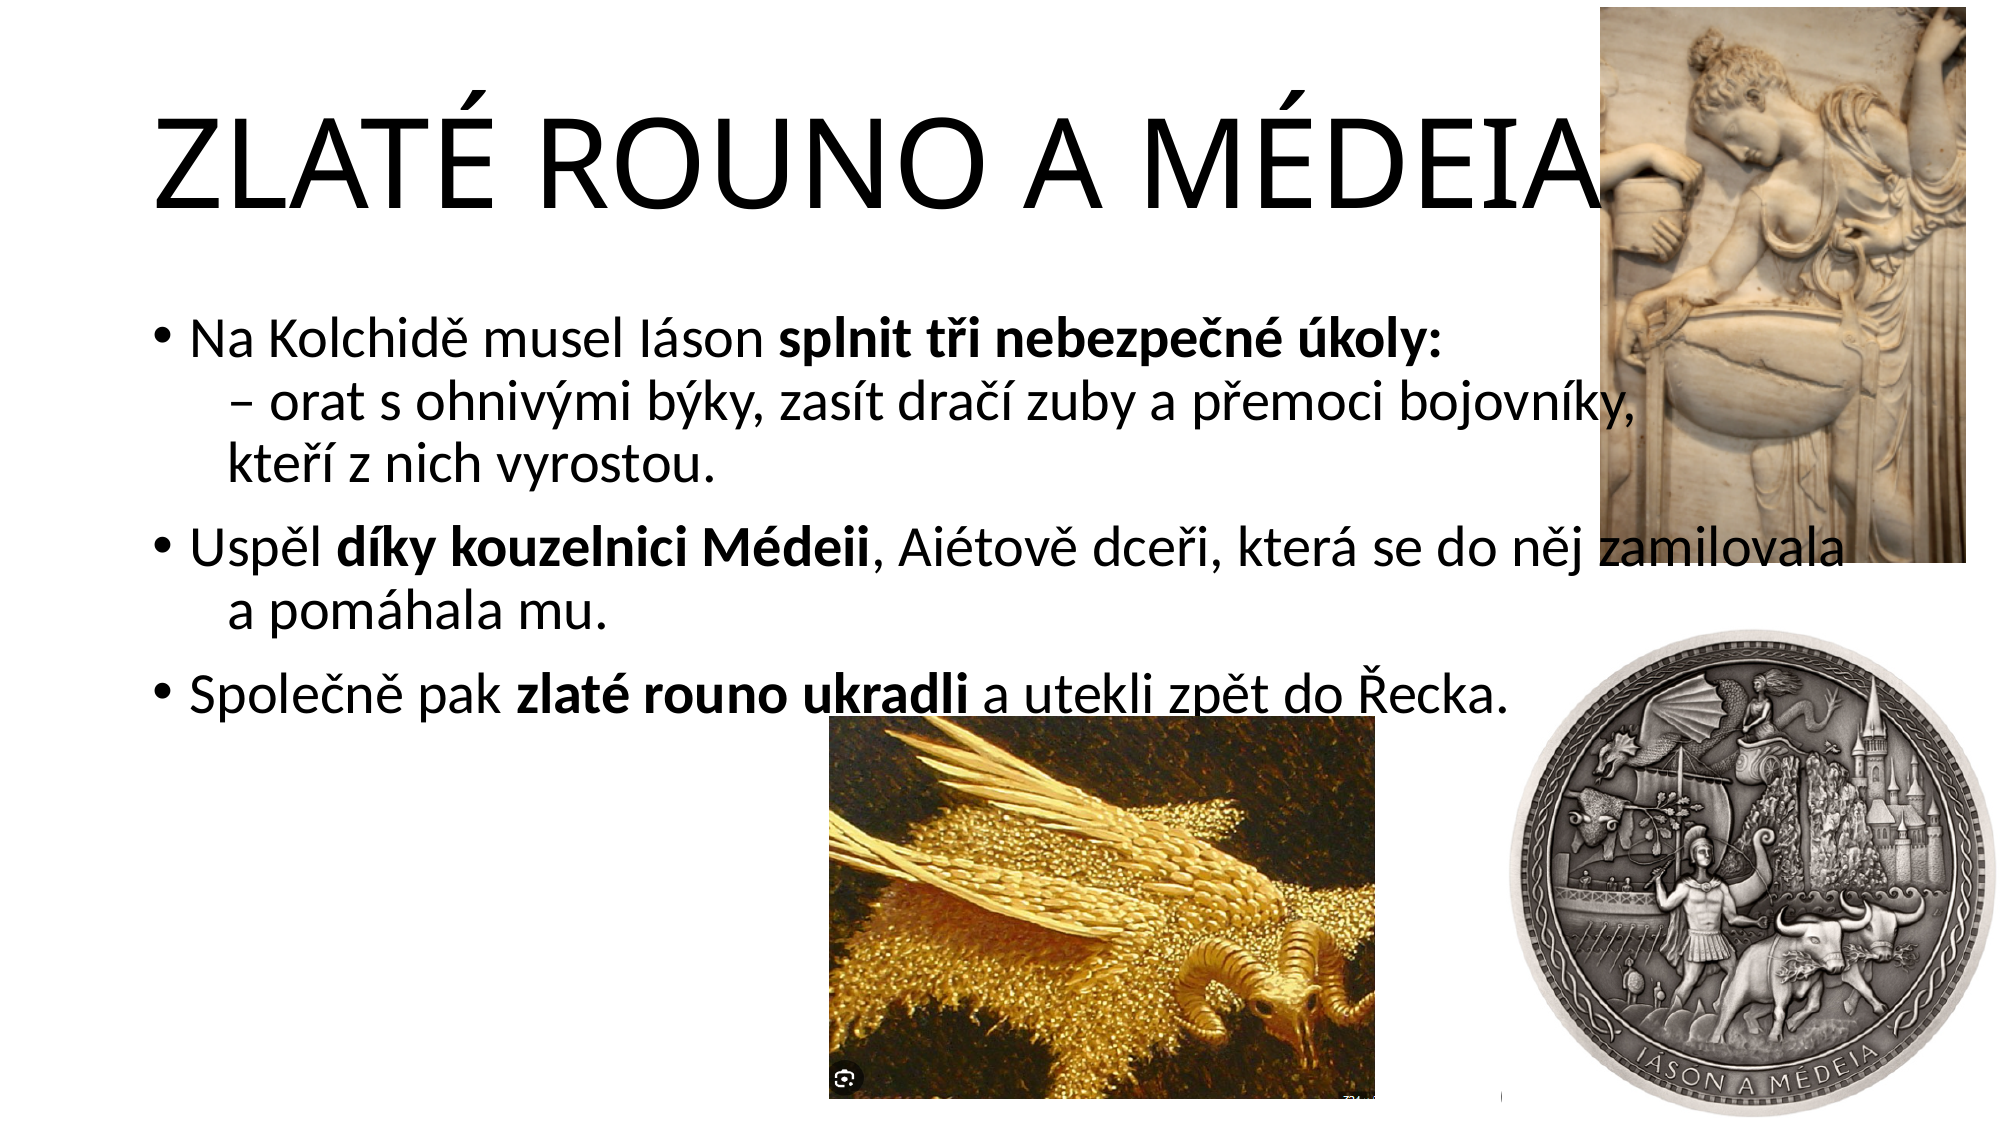

# ZLATÉ ROUNO A MÉDEIA
Na Kolchidě musel Iáson splnit tři nebezpečné úkoly:
– orat s ohnivými býky, zasít dračí zuby a přemoci bojovníky,
kteří z nich vyrostou.
Uspěl díky kouzelnici Médeii, Aiétově dceři, která se do něj zamilovala a pomáhala mu.
Společně pak zlaté rouno ukradli a utekli zpět do Řecka.